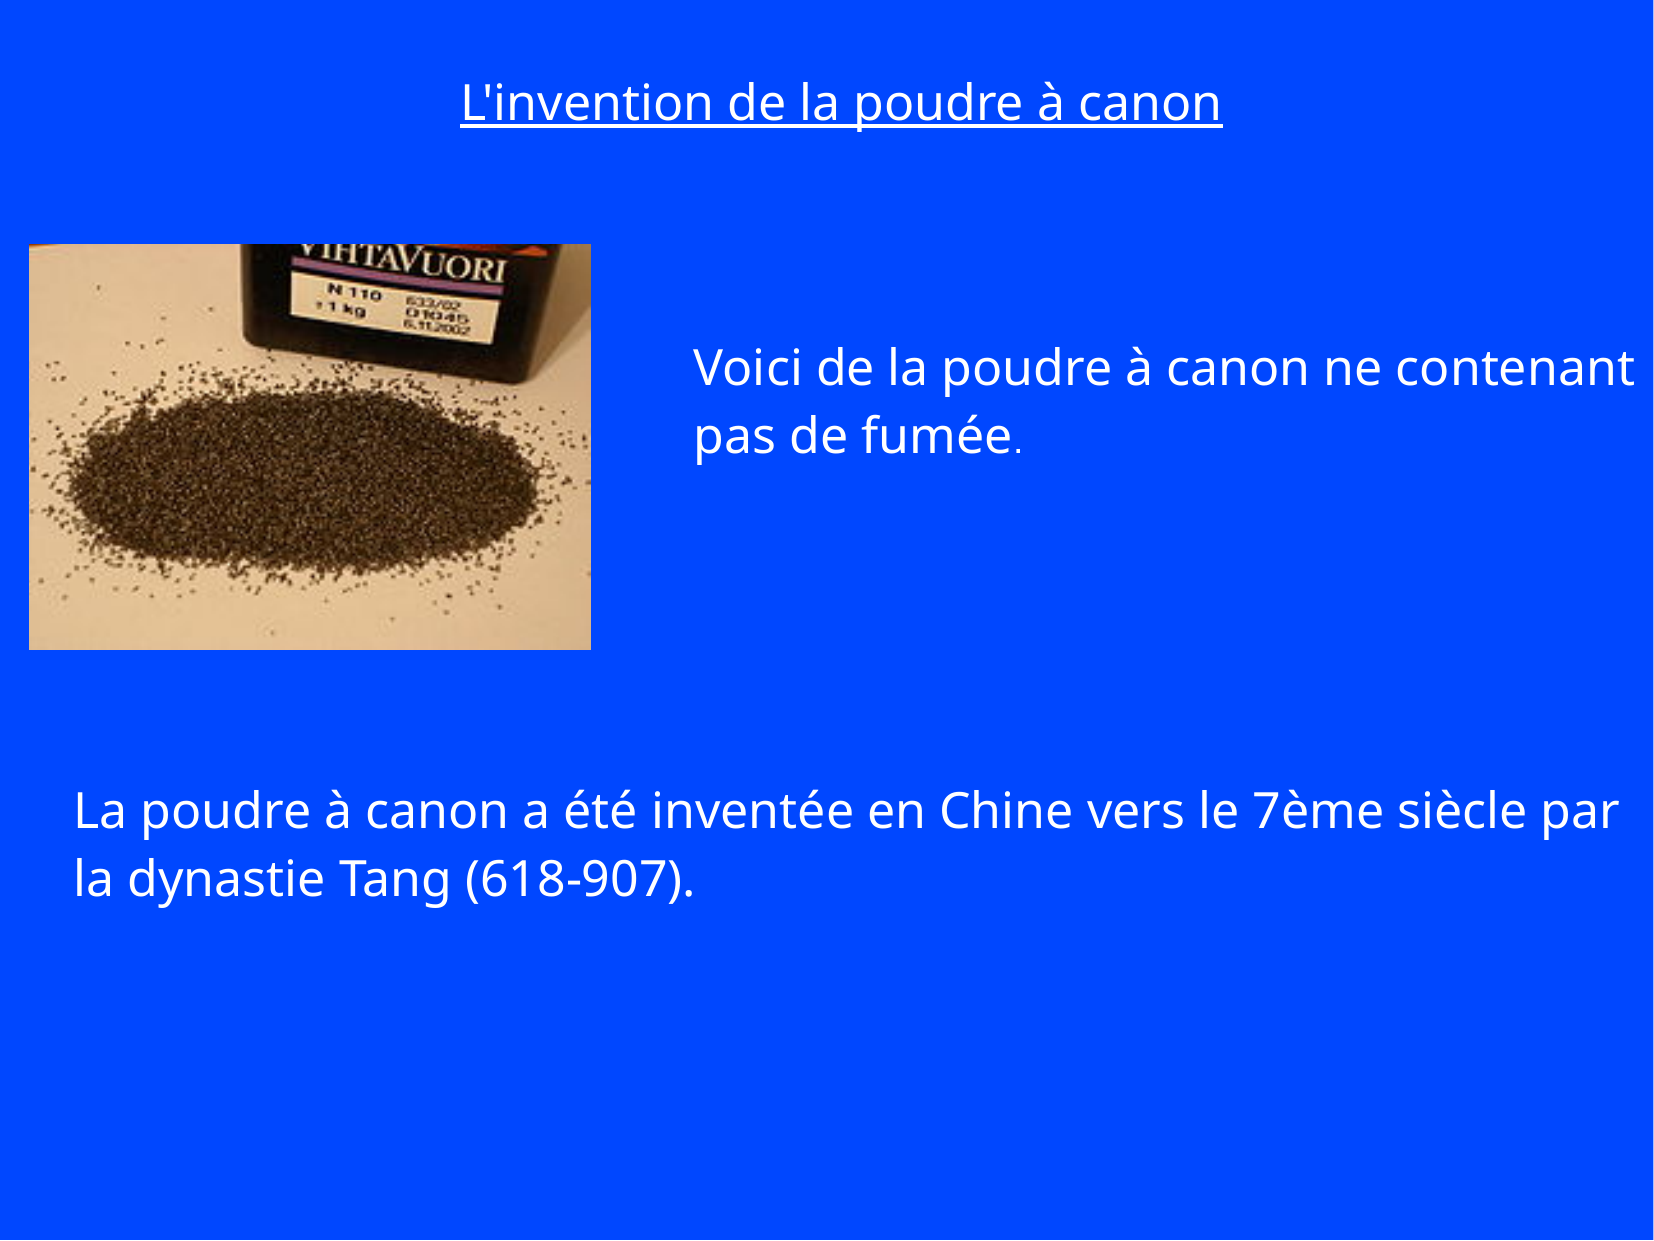

L'invention de la poudre à canon
Voici de la poudre à canon ne contenant pas de fumée.
La poudre à canon a été inventée en Chine vers le 7ème siècle par la dynastie Tang (618-907).